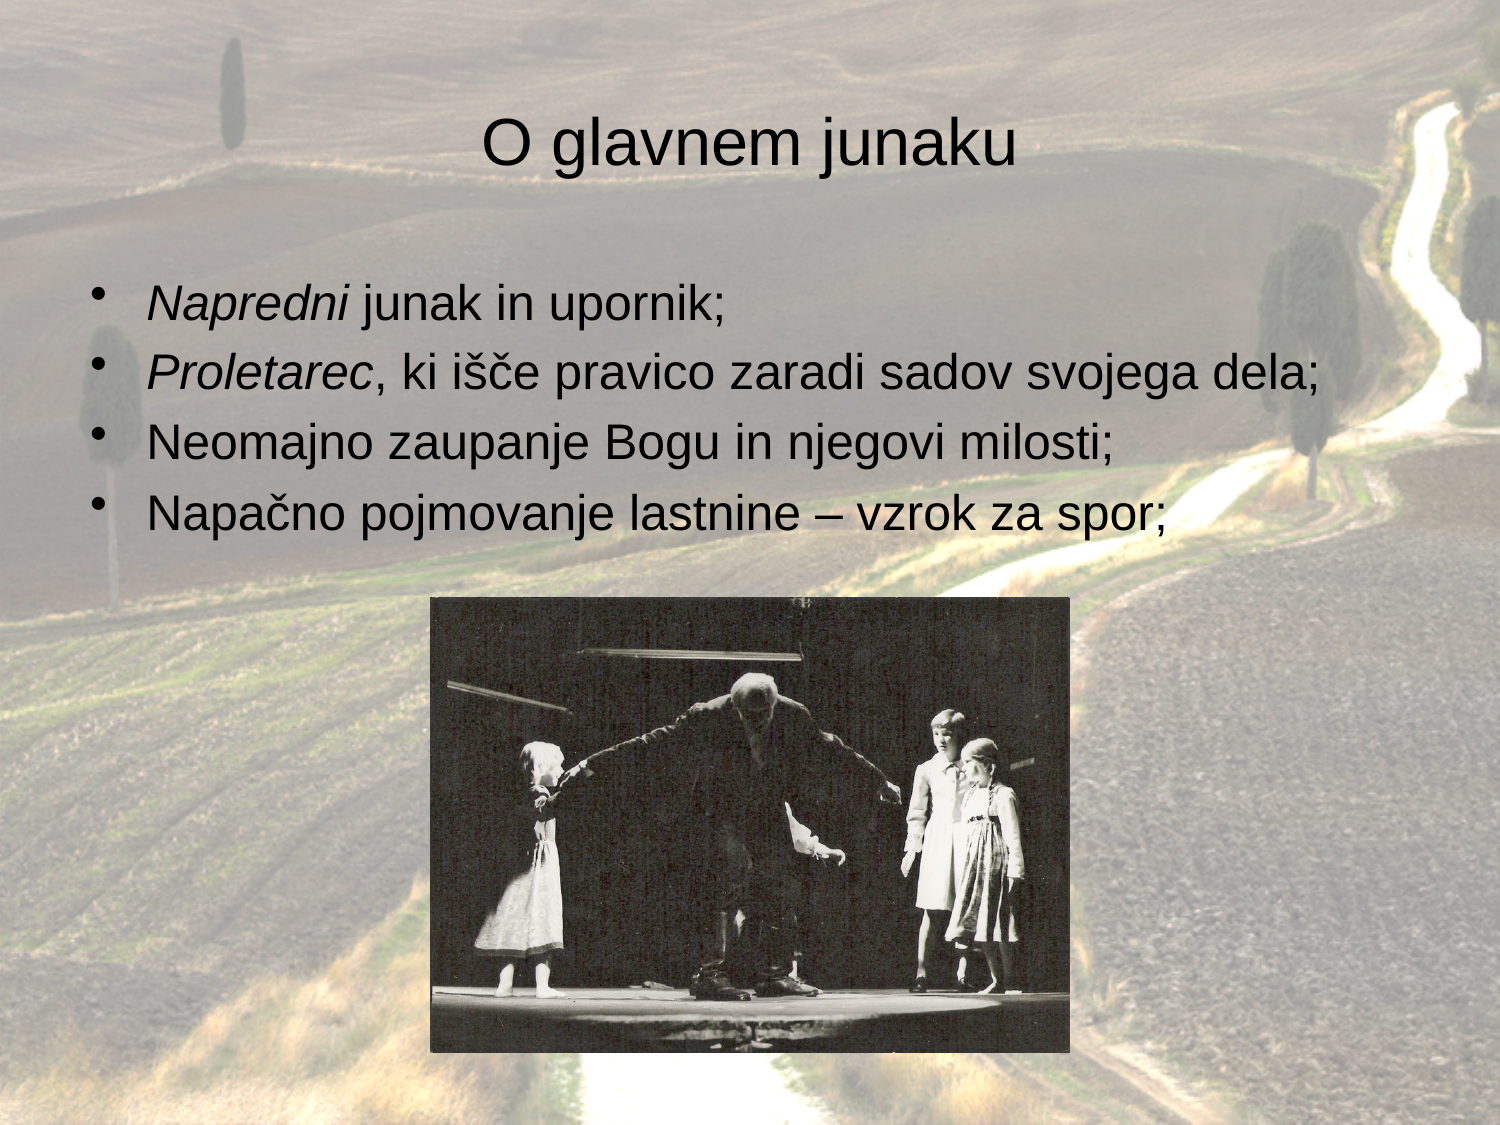

# O glavnem junaku
Napredni junak in upornik;
Proletarec, ki išče pravico zaradi sadov svojega dela;
Neomajno zaupanje Bogu in njegovi milosti;
Napačno pojmovanje lastnine – vzrok za spor;